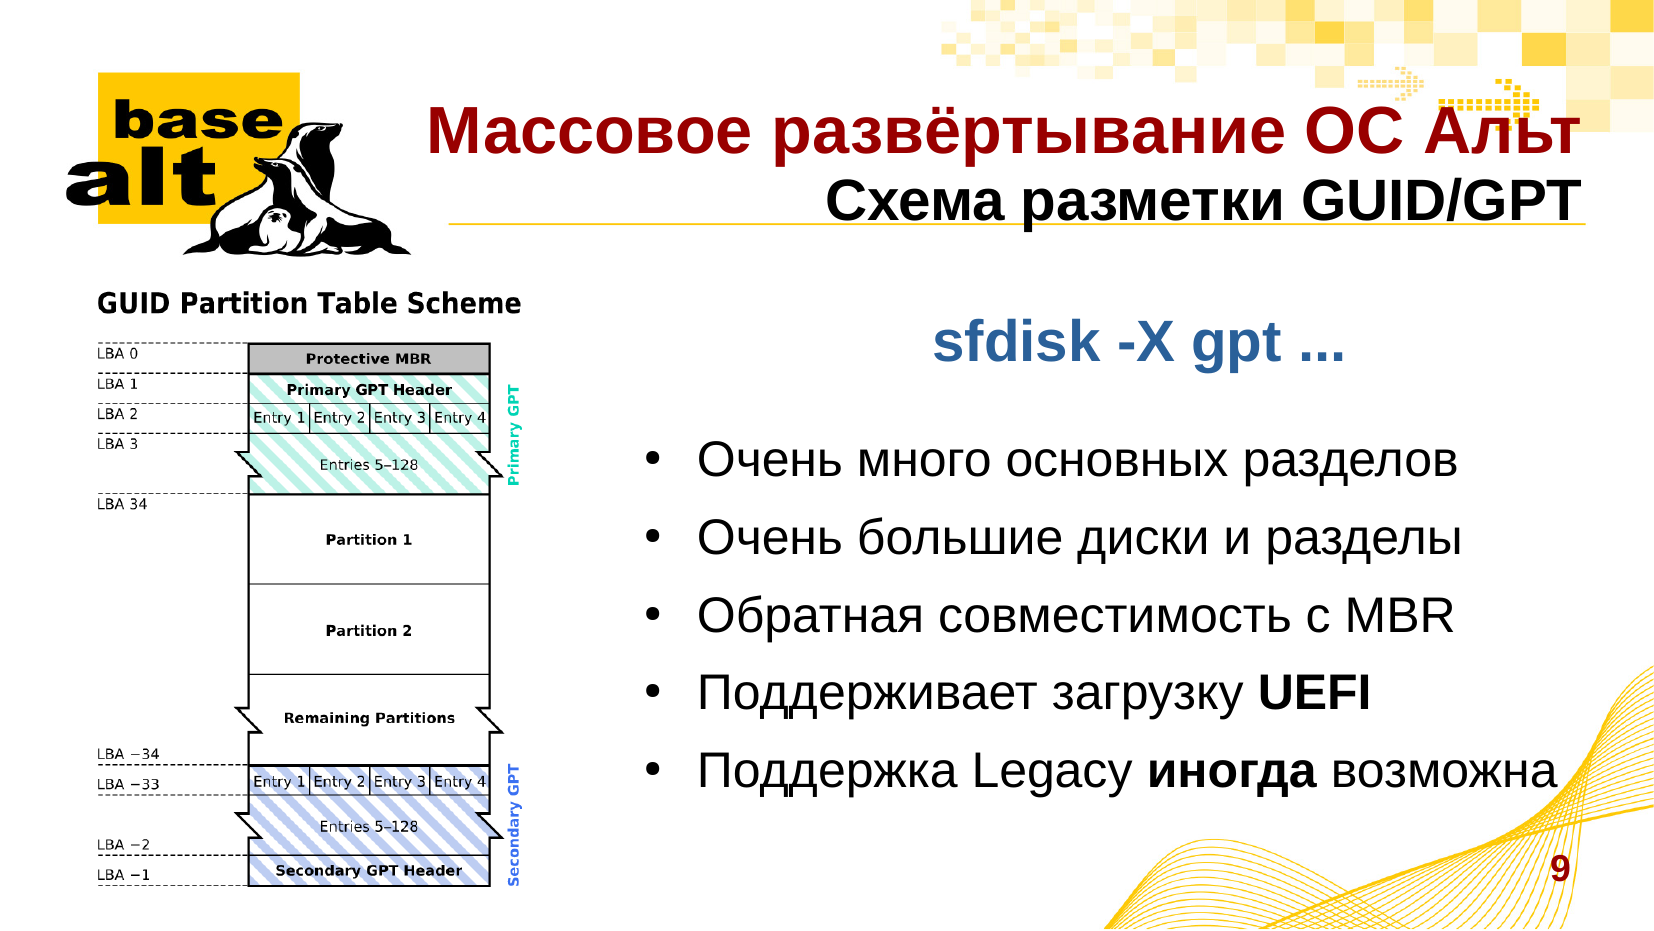

# Массовое развёртывание ОС Альт Схема разметки GUID/GPT
sfdisk -X gpt ...
Очень много основных разделов
Очень большие диски и разделы
Обратная совместимость с MBR
Поддерживает загрузку UEFI
Поддержка Legacy иногда возможна
9